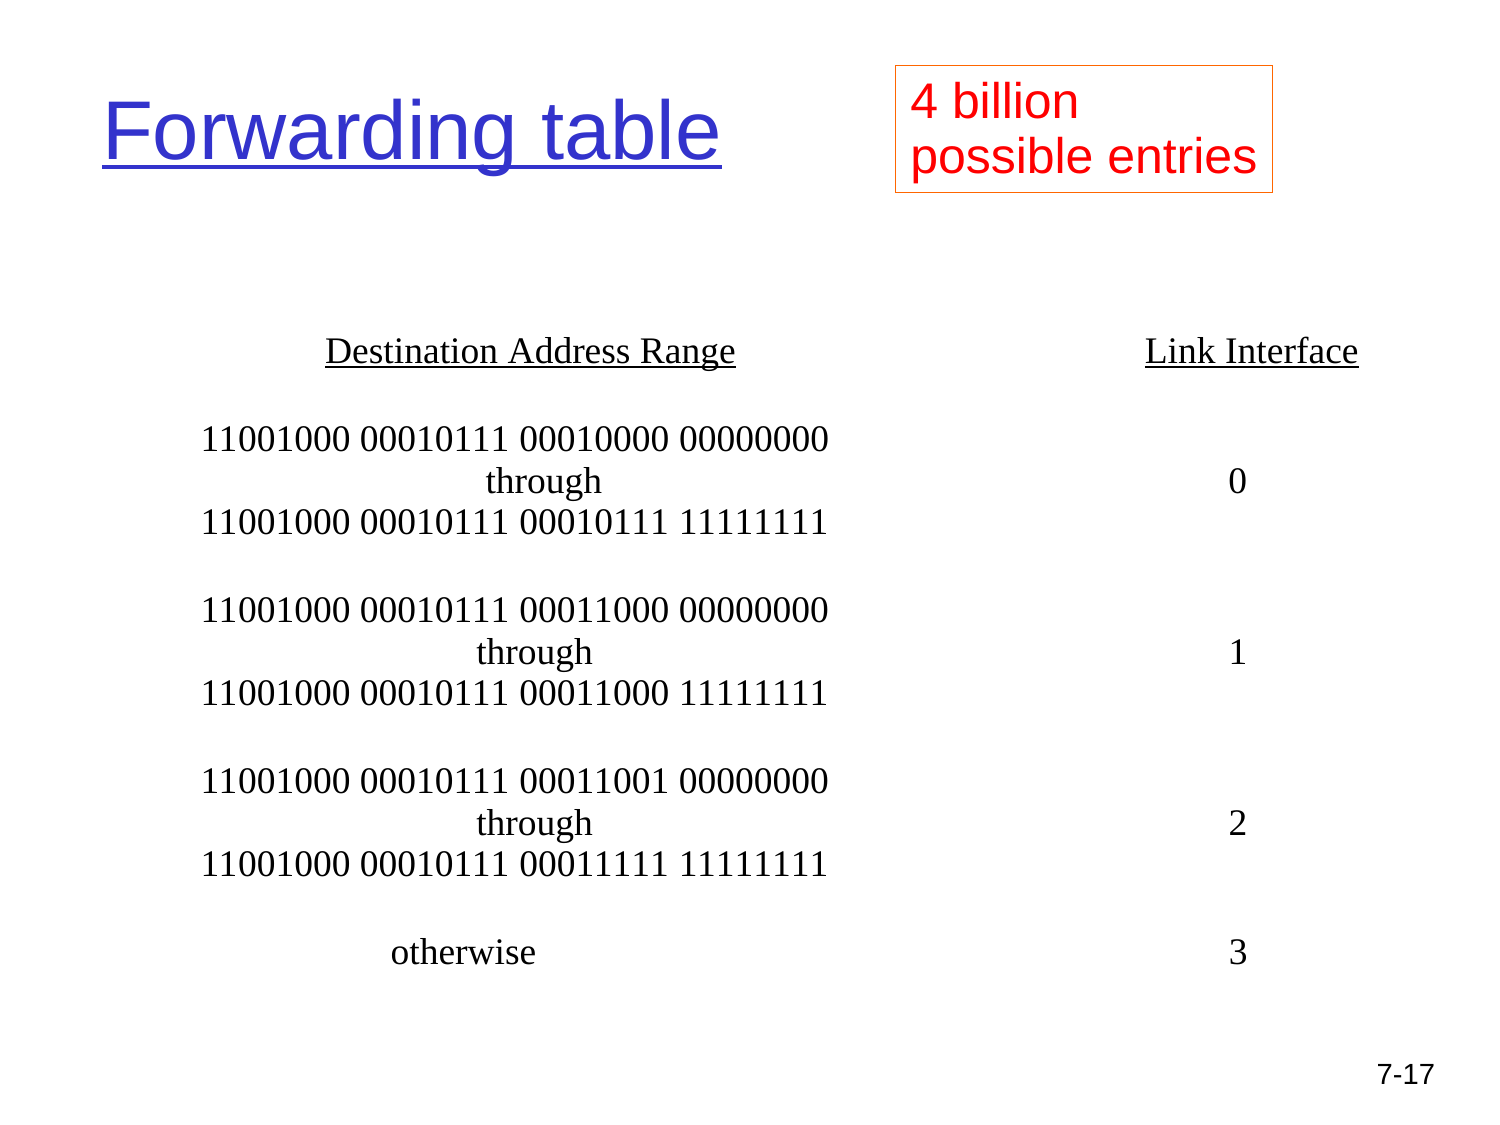

# Forwarding table
4 billion
possible entries
 Destination Address Range Link Interface
 11001000 00010111 00010000 00000000
 through 0
 11001000 00010111 00010111 11111111
 11001000 00010111 00011000 00000000
 through 1
 11001000 00010111 00011000 11111111
 11001000 00010111 00011001 00000000
 through 2
 11001000 00010111 00011111 11111111
 otherwise 3
17